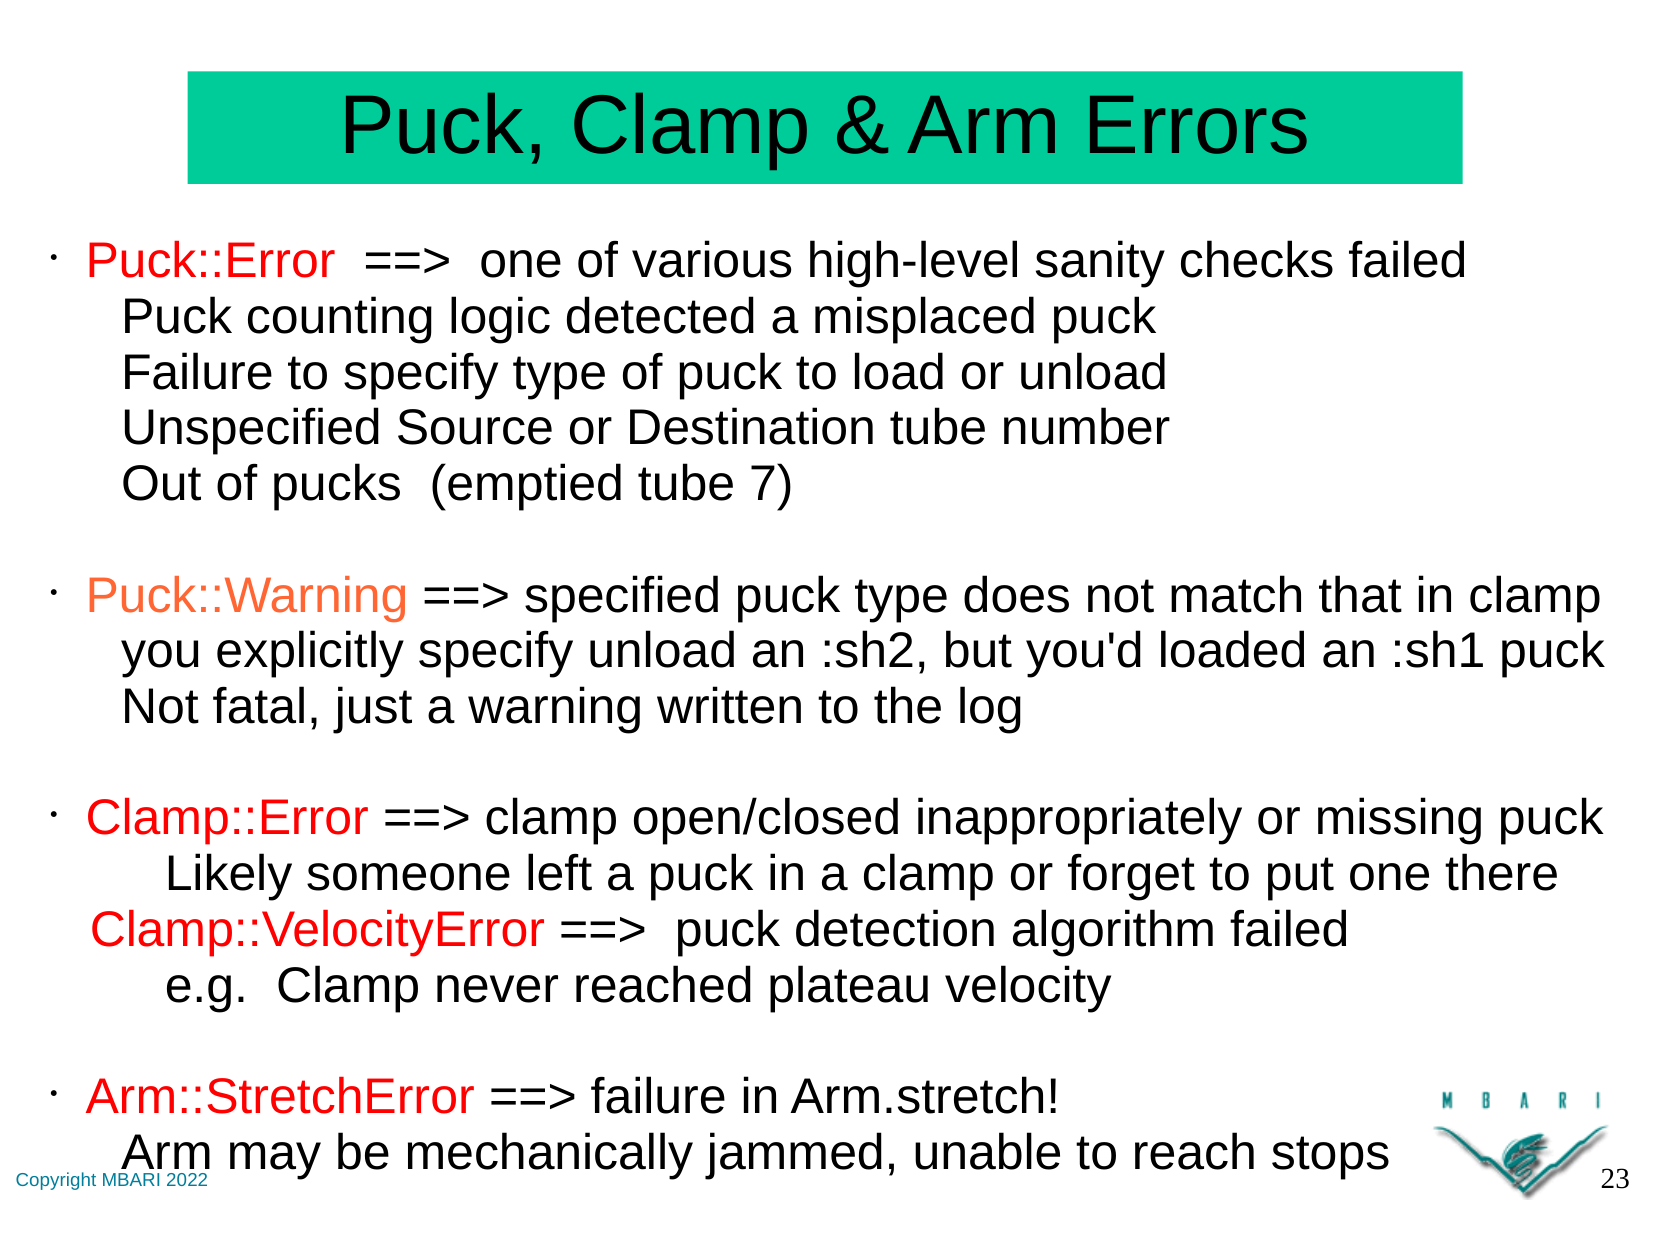

Puck, Clamp & Arm Errors
Puck::Error ==> one of various high-level sanity checks failed
Puck counting logic detected a misplaced puck
Failure to specify type of puck to load or unload
Unspecified Source or Destination tube number
Out of pucks (emptied tube 7)
Puck::Warning ==> specified puck type does not match that in clamp
you explicitly specify unload an :sh2, but you'd loaded an :sh1 puck
Not fatal, just a warning written to the log
Clamp::Error ==> clamp open/closed inappropriately or missing puck
		Likely someone left a puck in a clamp or forget to put one there
	Clamp::VelocityError ==> puck detection algorithm failed
	 	e.g. Clamp never reached plateau velocity
Arm::StretchError ==> failure in Arm.stretch!
Arm may be mechanically jammed, unable to reach stops